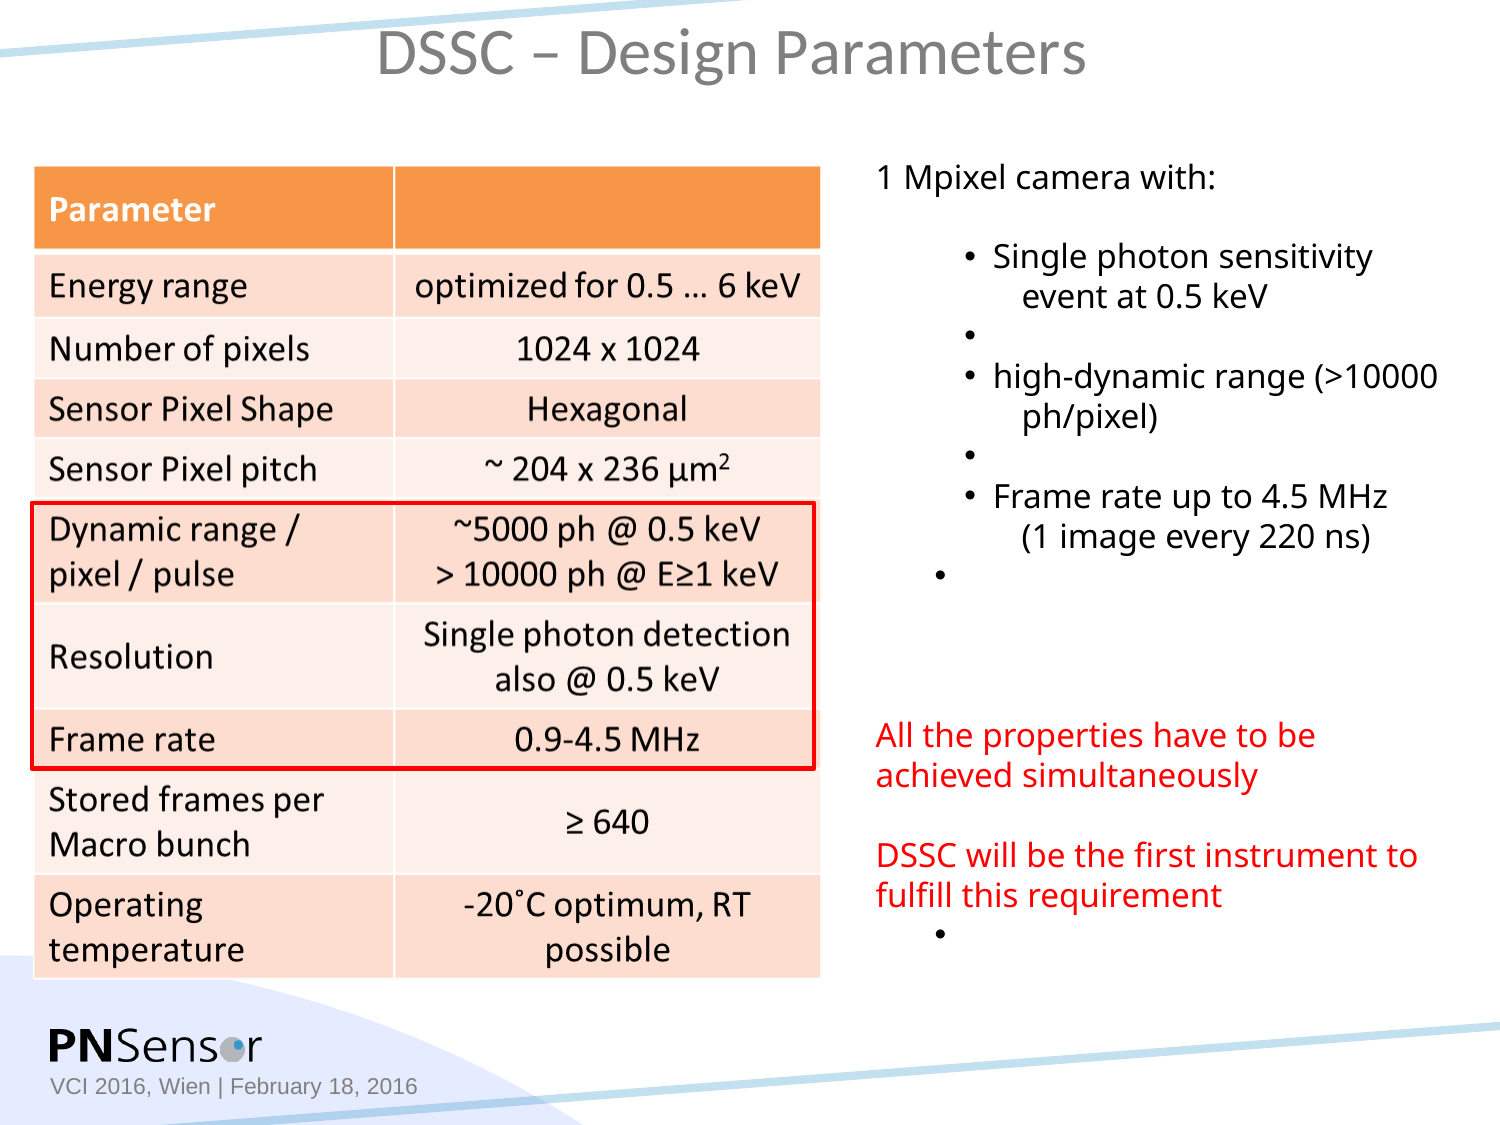

# DSSC – Design Parameters
1 Mpixel camera with:
Single photon sensitivity event at 0.5 keV
high-dynamic range (>10000 ph/pixel)
Frame rate up to 4.5 MHz (1 image every 220 ns)
All the properties have to be achieved simultaneously
DSSC will be the first instrument to fulfill this requirement